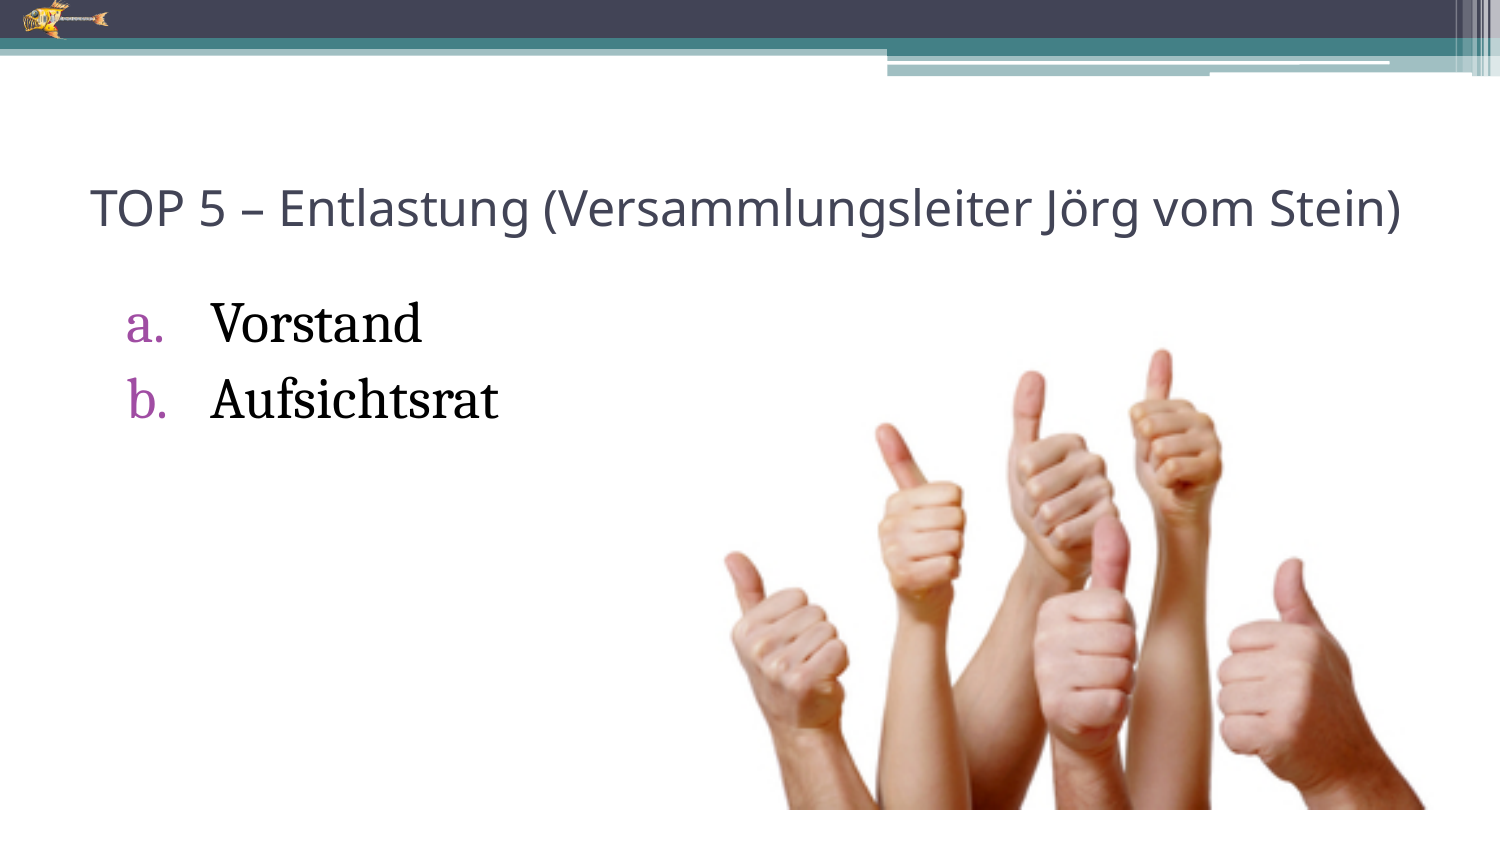

# TOP 5 – Entlastung (Versammlungsleiter Jörg vom Stein)
Vorstand
Aufsichtsrat